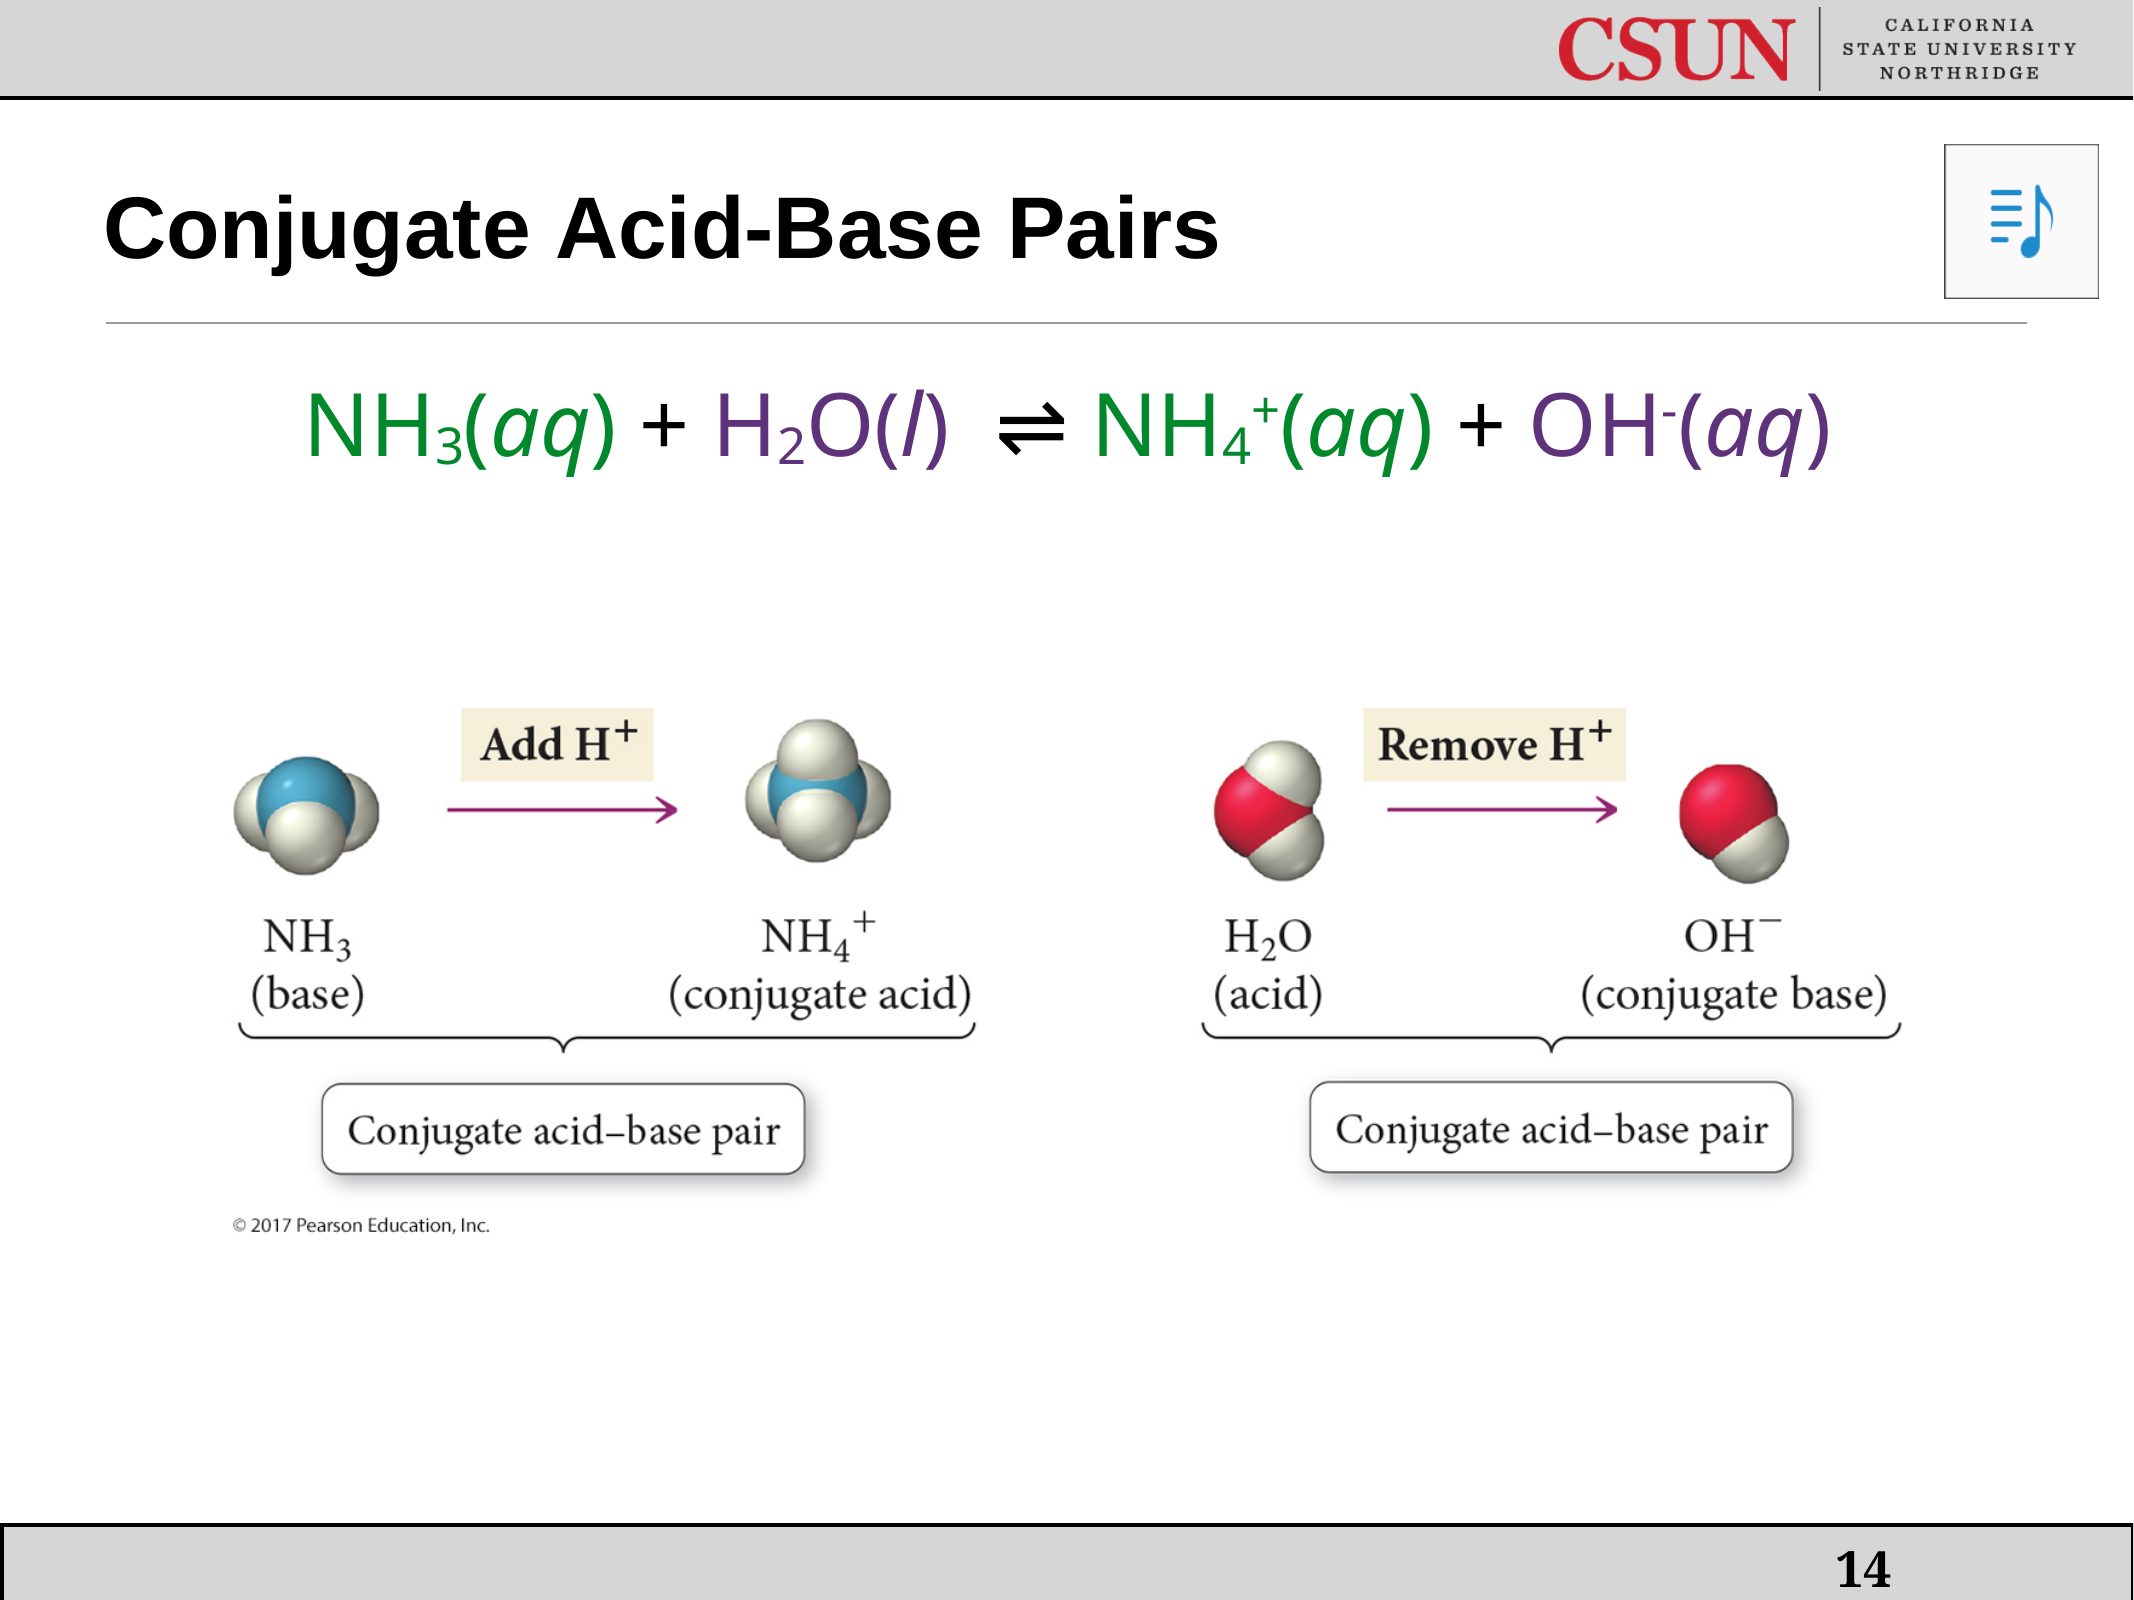

# Conjugate Acid-Base Pairs
NH3(aq) + H2O(l) ⇌ NH4+(aq) + OH-(aq)
14